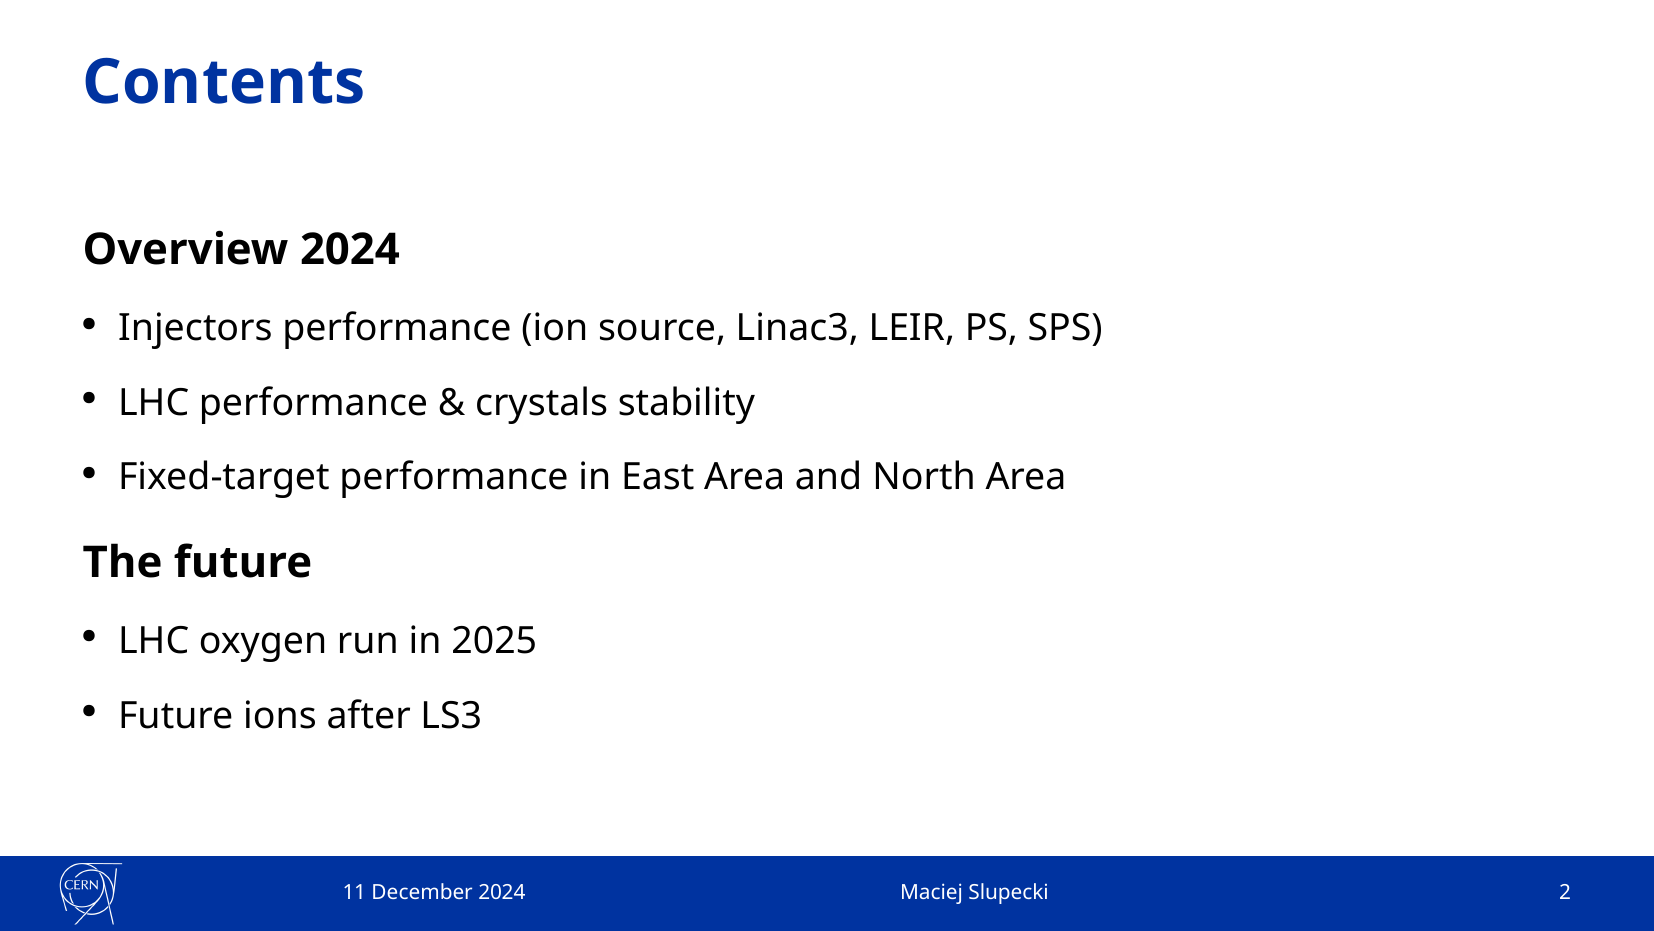

# Contents
Overview 2024
Injectors performance (ion source, Linac3, LEIR, PS, SPS)
LHC performance & crystals stability
Fixed-target performance in East Area and North Area
The future
LHC oxygen run in 2025
Future ions after LS3
Presenter | Presentation Title
2